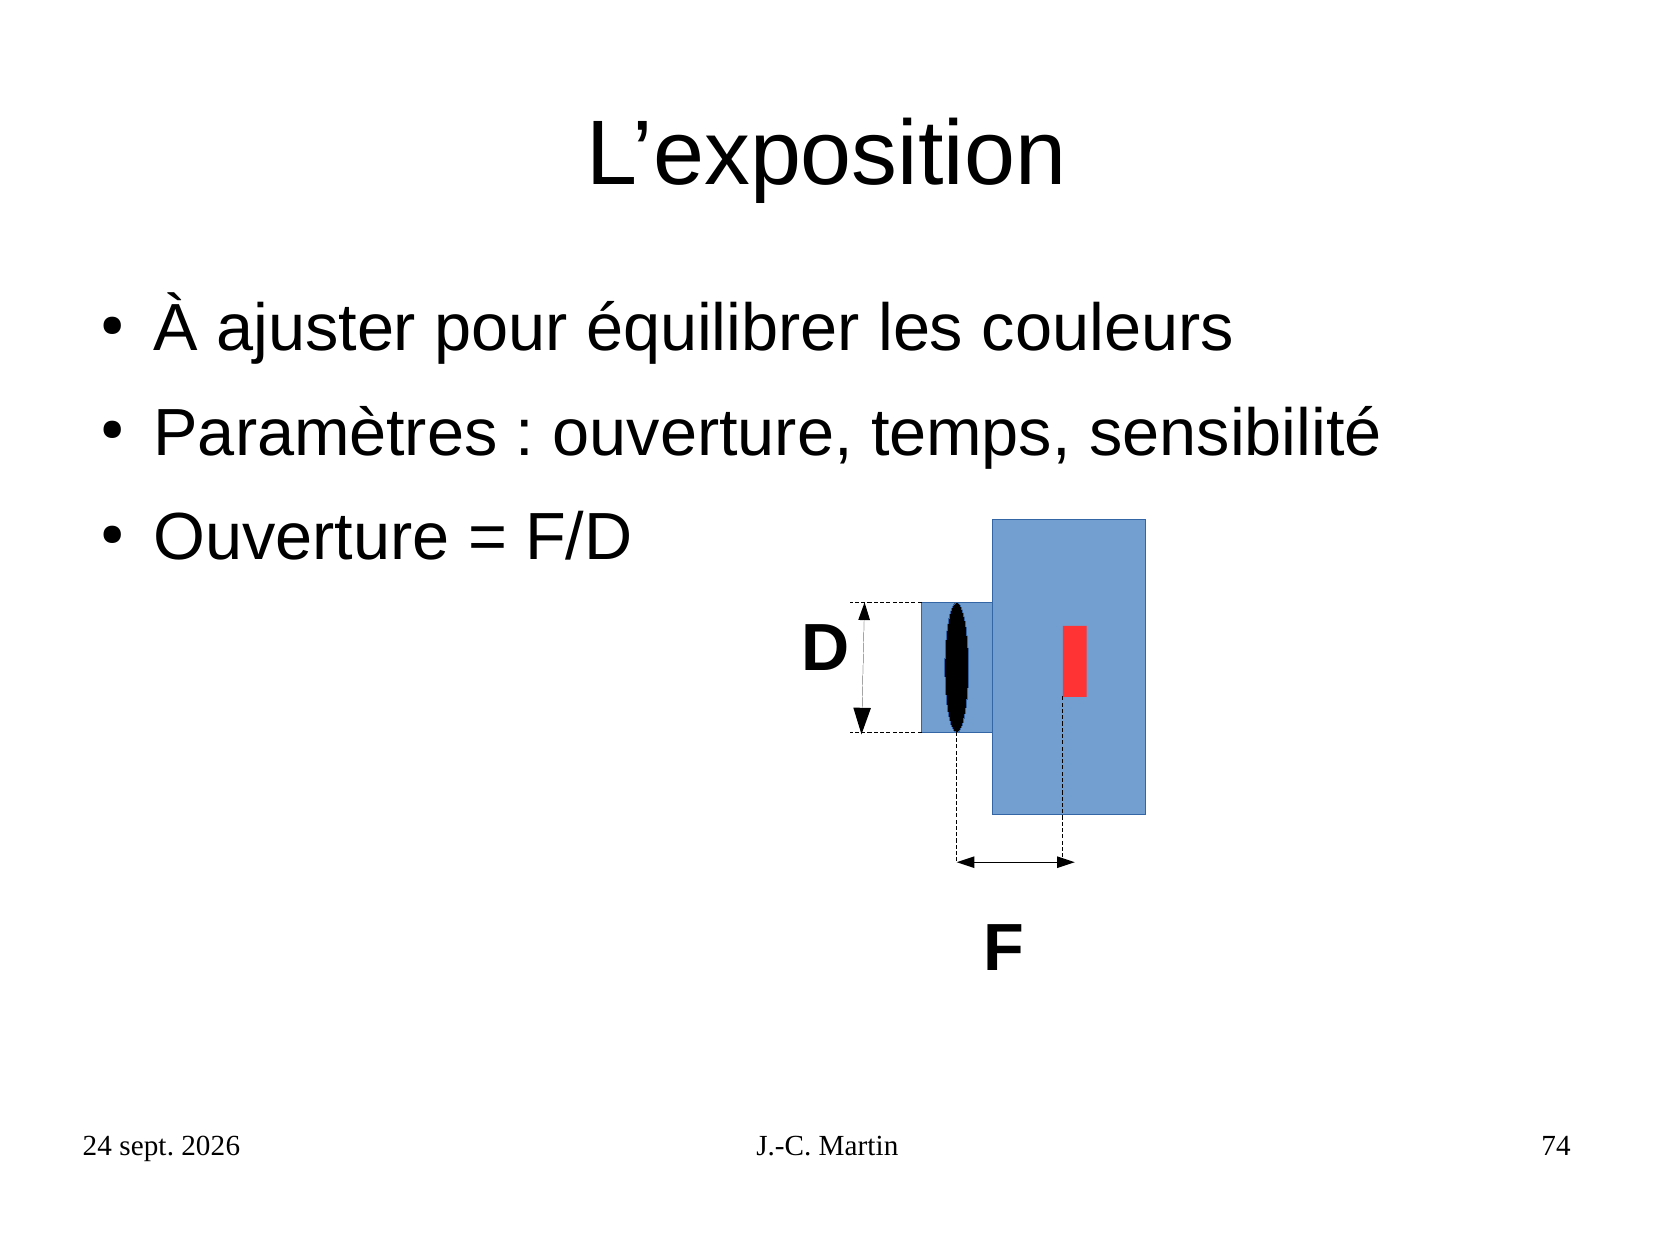

# L’exposition
À ajuster pour équilibrer les couleurs
Paramètres : ouverture, temps, sensibilité
Ouverture = F/D
D
F
J.-C. Martin
74